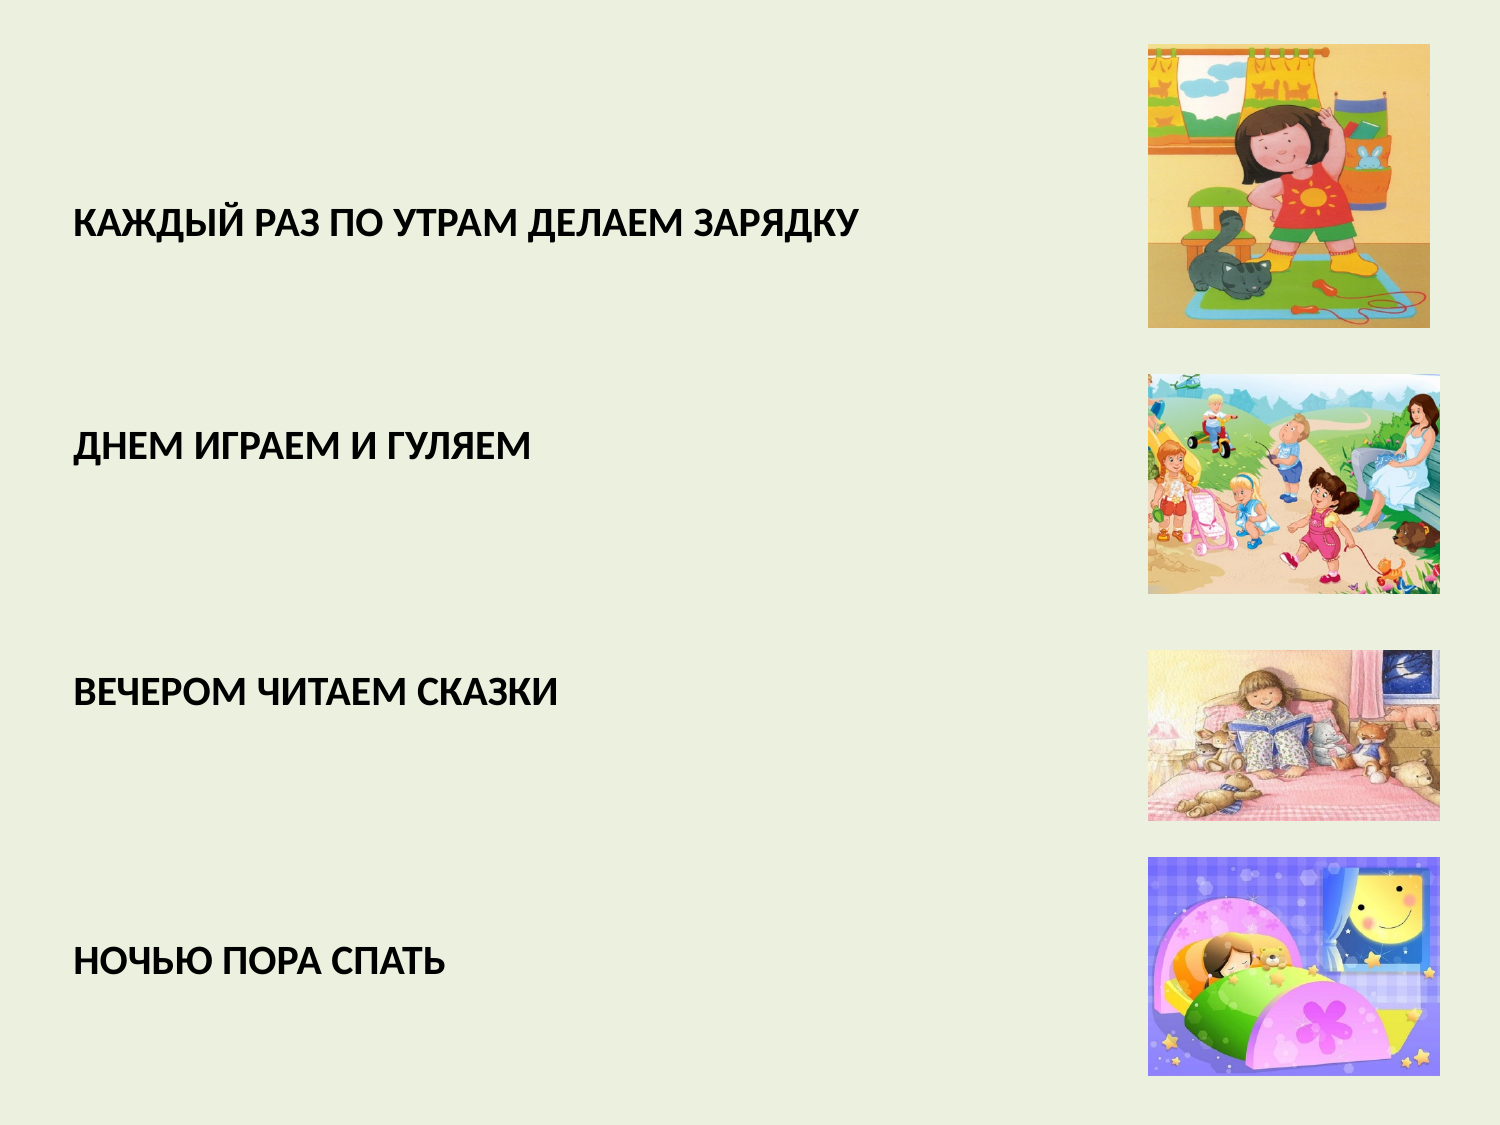

КАЖДЫЙ РАЗ ПО УТРАМ ДЕЛАЕМ ЗАРЯДКУ
ДНЕМ ИГРАЕМ И ГУЛЯЕМ
ВЕЧЕРОМ ЧИТАЕМ СКАЗКИ
НОЧЬЮ ПОРА СПАТЬ